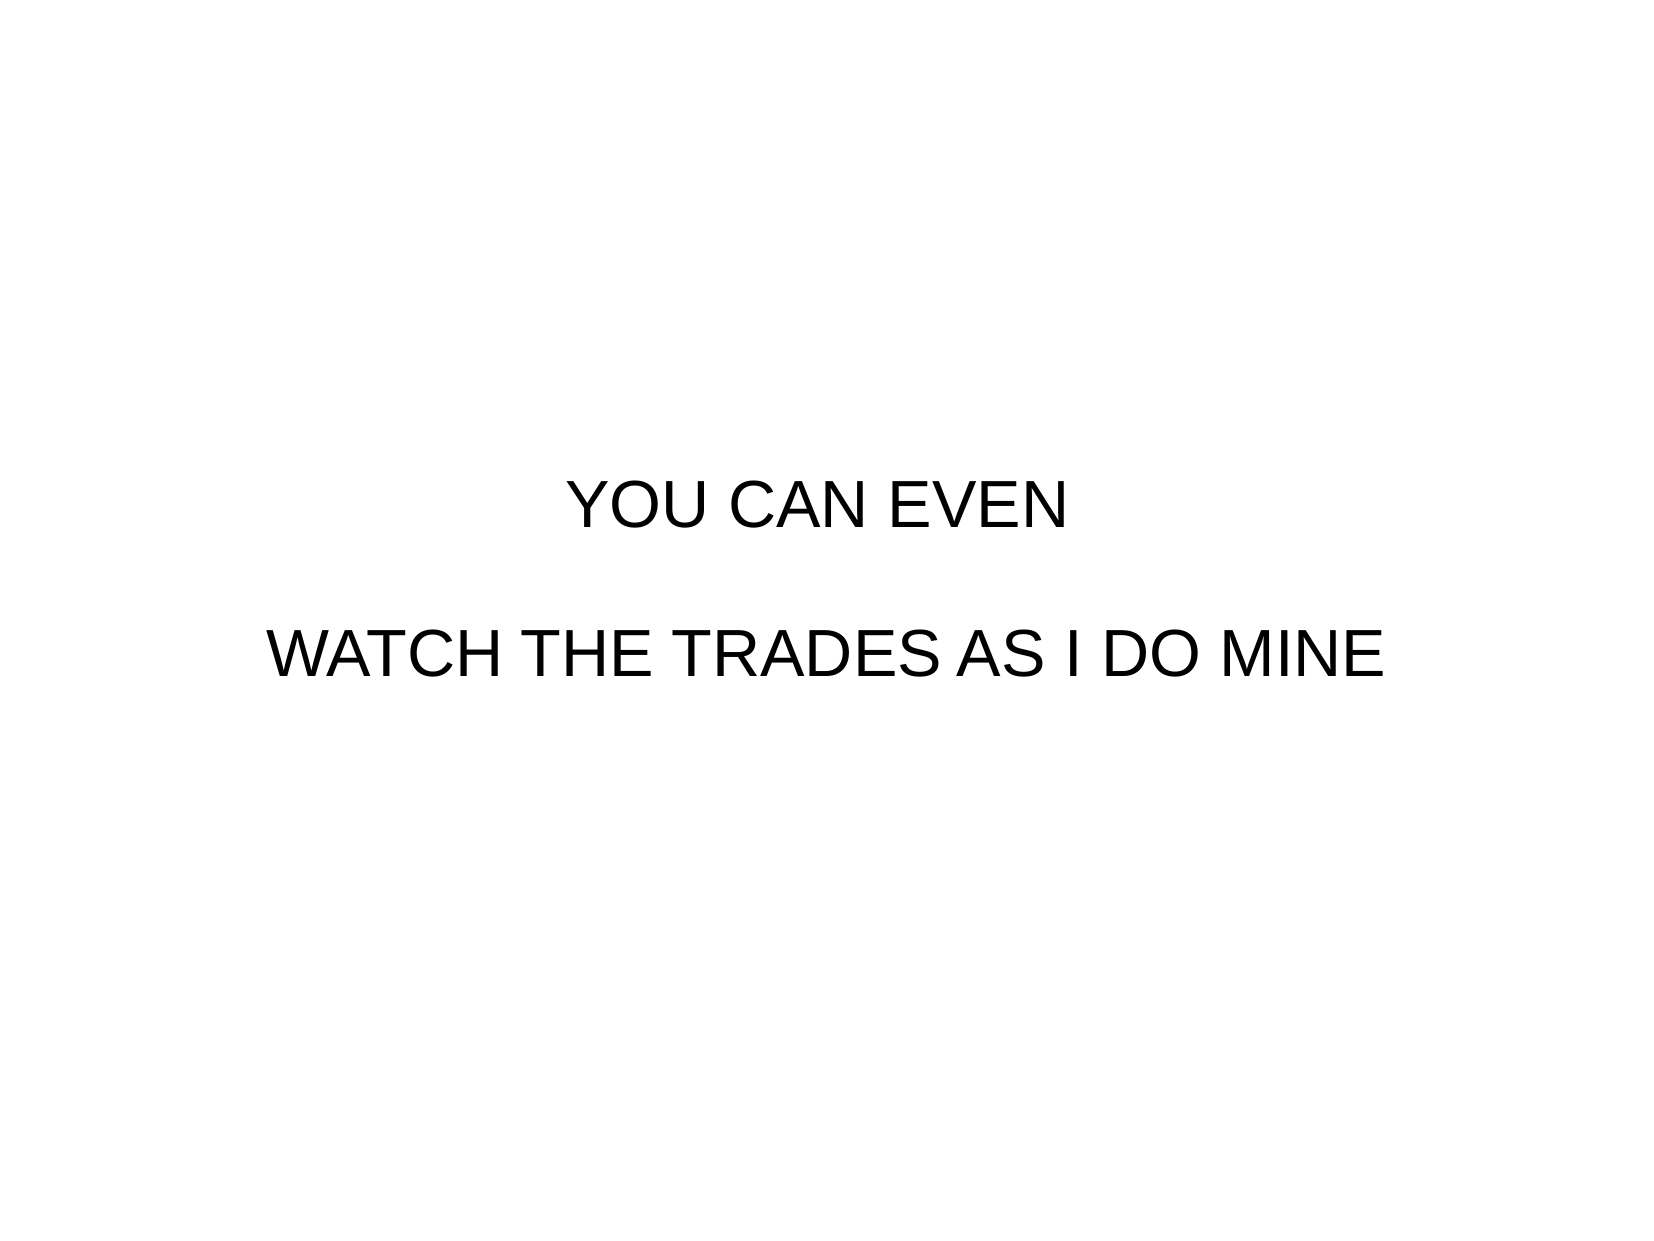

# YOU CAN EVEN
WATCH THE TRADES AS I DO MINE